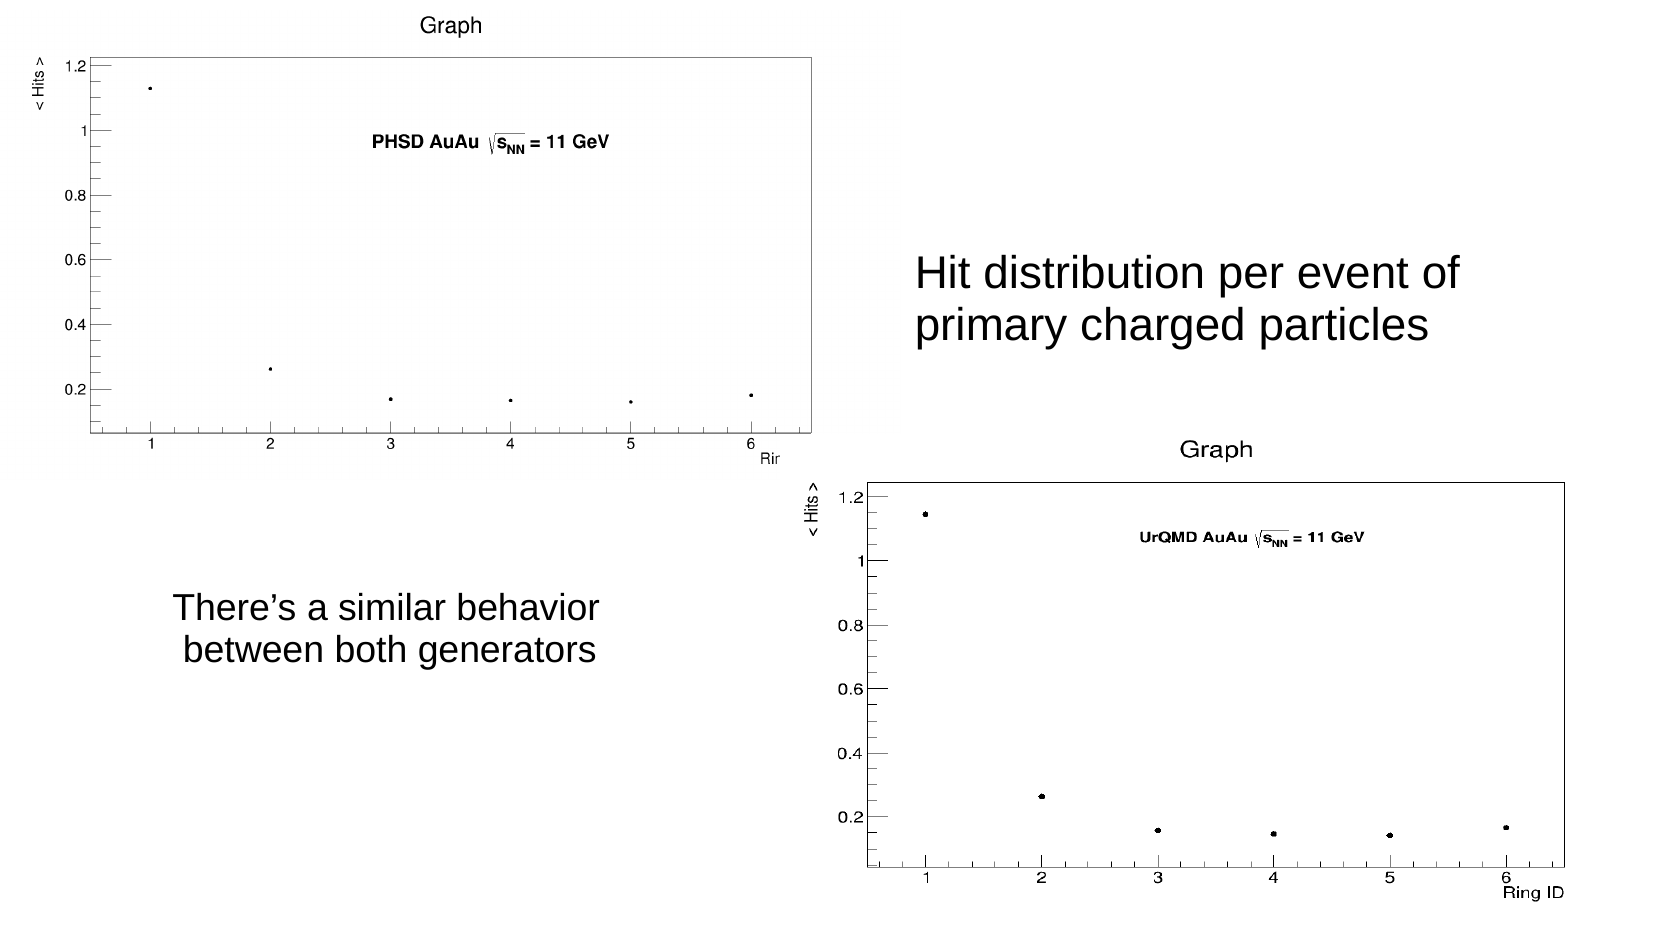

Hit distribution per event of primary charged particles
There’s a similar behavior
 between both generators